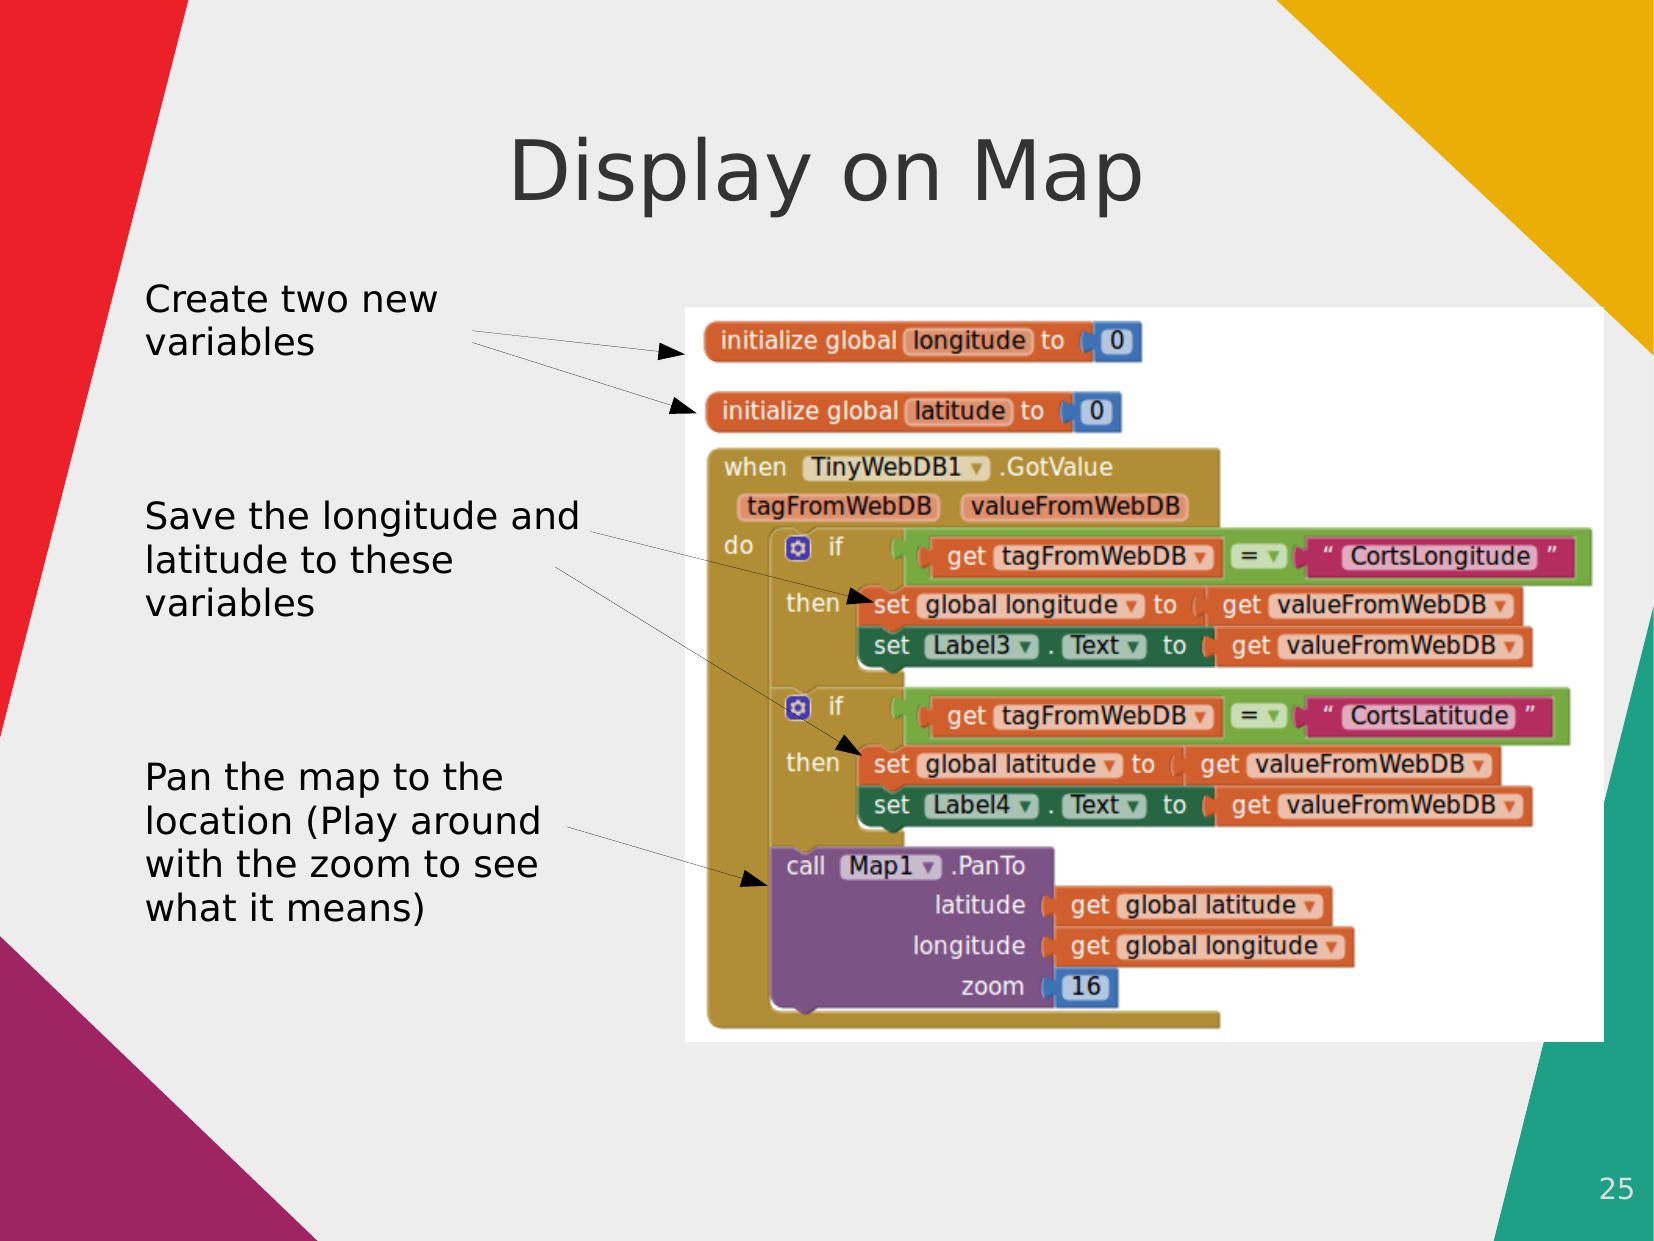

# Display on Map
Create two new variables
Save the longitude and latitude to these variables
Pan the map to the location (Play around with the zoom to see what it means)
25